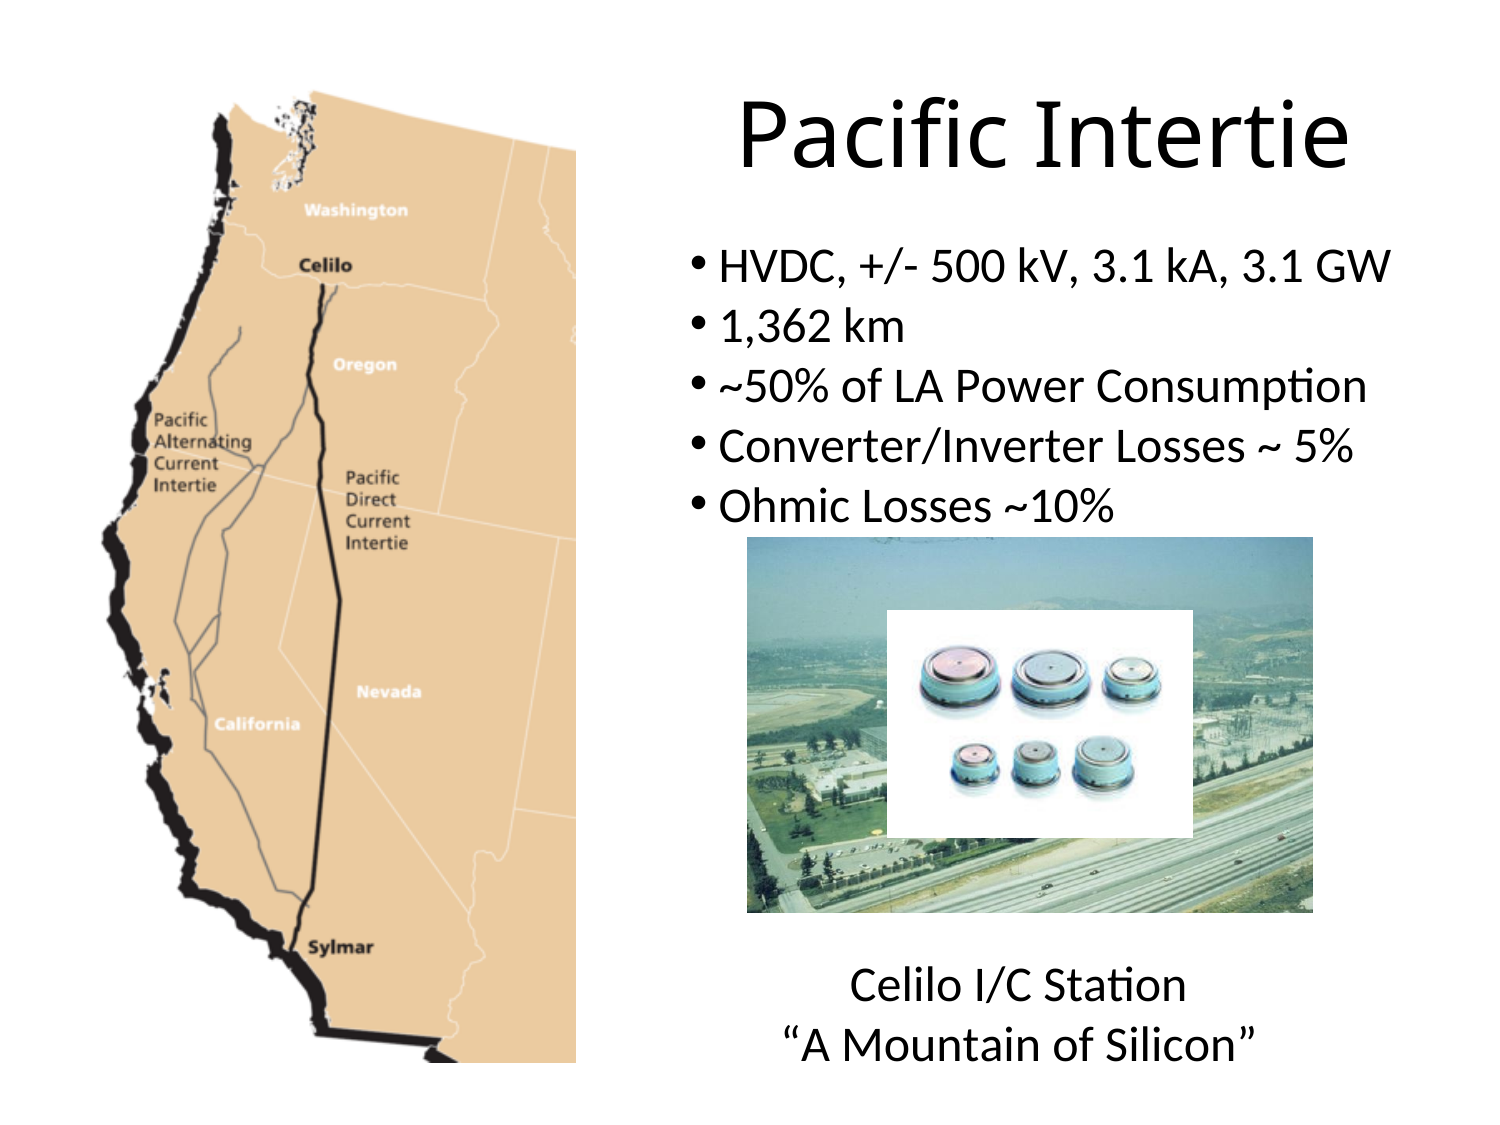

# Pacific Intertie
 HVDC, +/- 500 kV, 3.1 kA, 3.1 GW
 1,362 km
 ~50% of LA Power Consumption
 Converter/Inverter Losses ~ 5%
 Ohmic Losses ~10%
Celilo I/C Station
“A Mountain of Silicon”